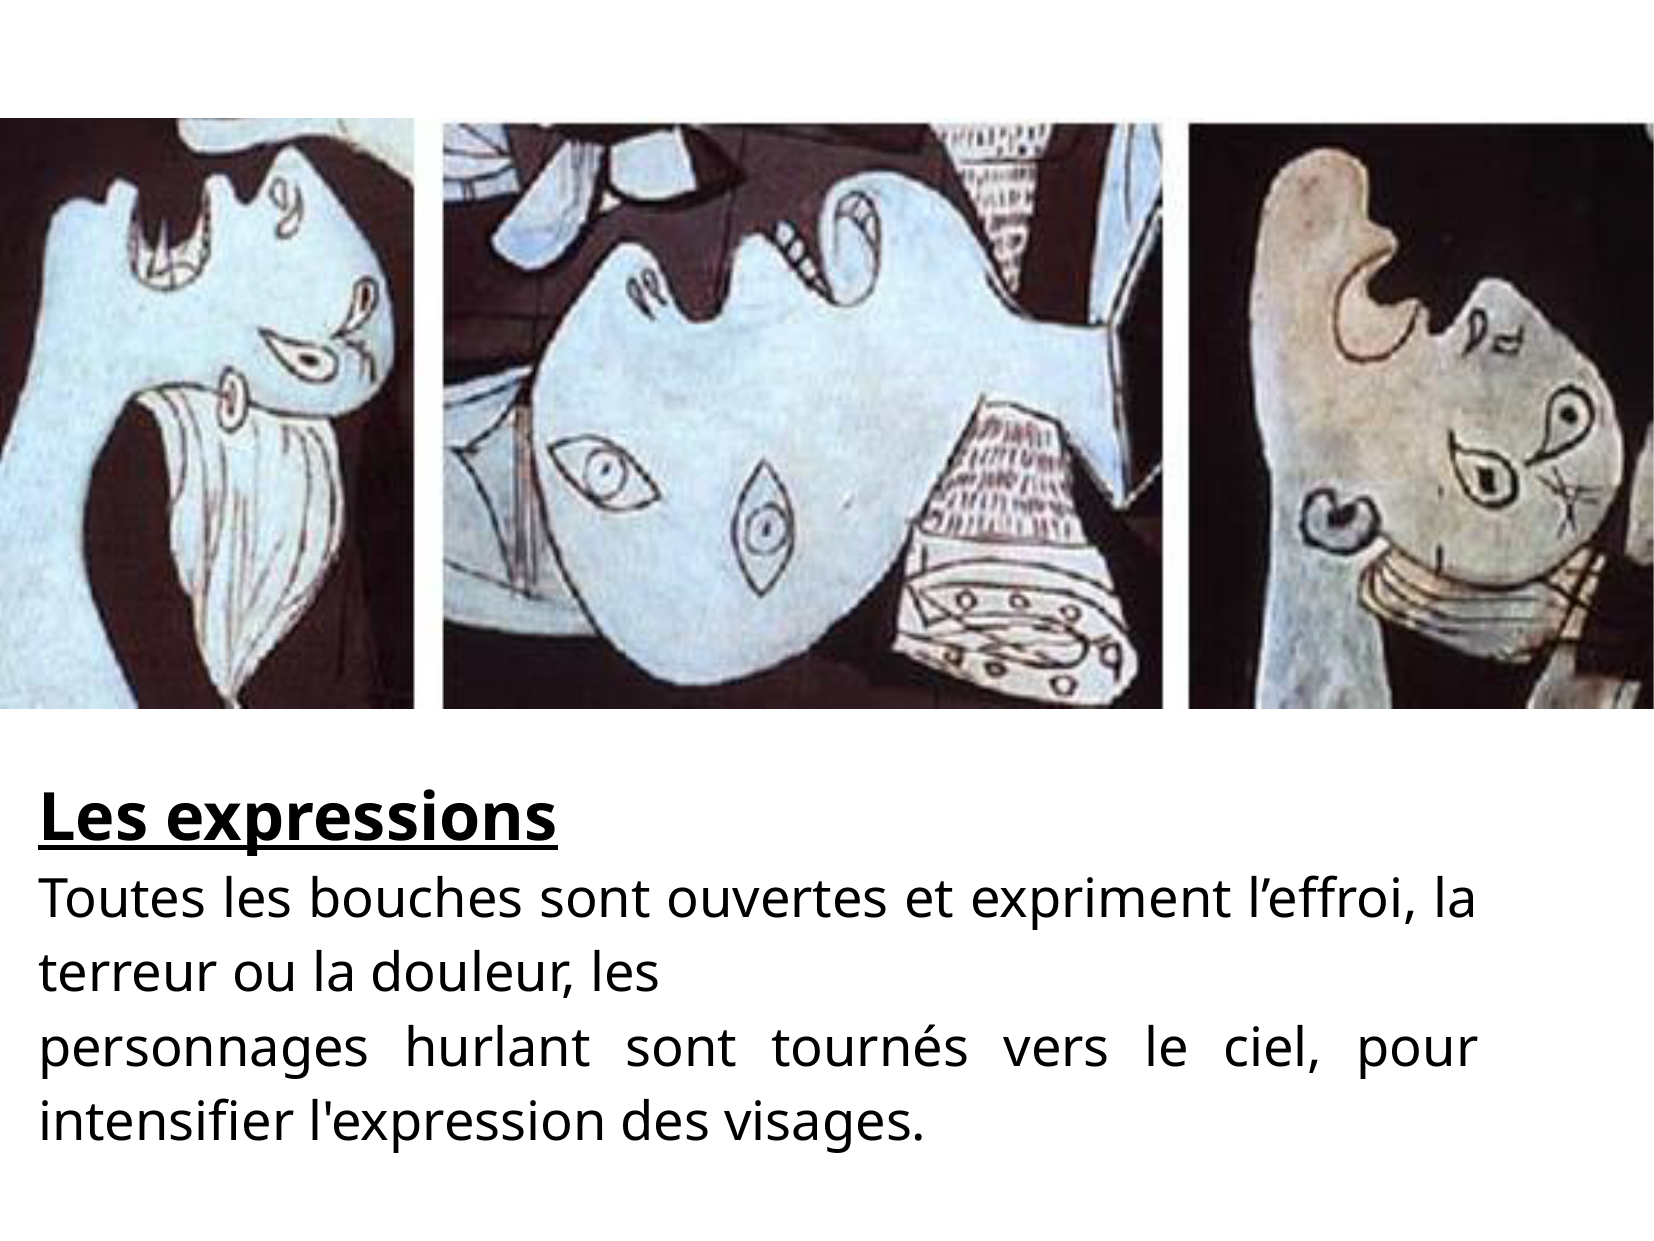

Les expressions
Toutes les bouches sont ouvertes et expriment l’effroi, la terreur ou la douleur, les
personnages hurlant sont tournés vers le ciel, pour intensifier l'expression des visages.